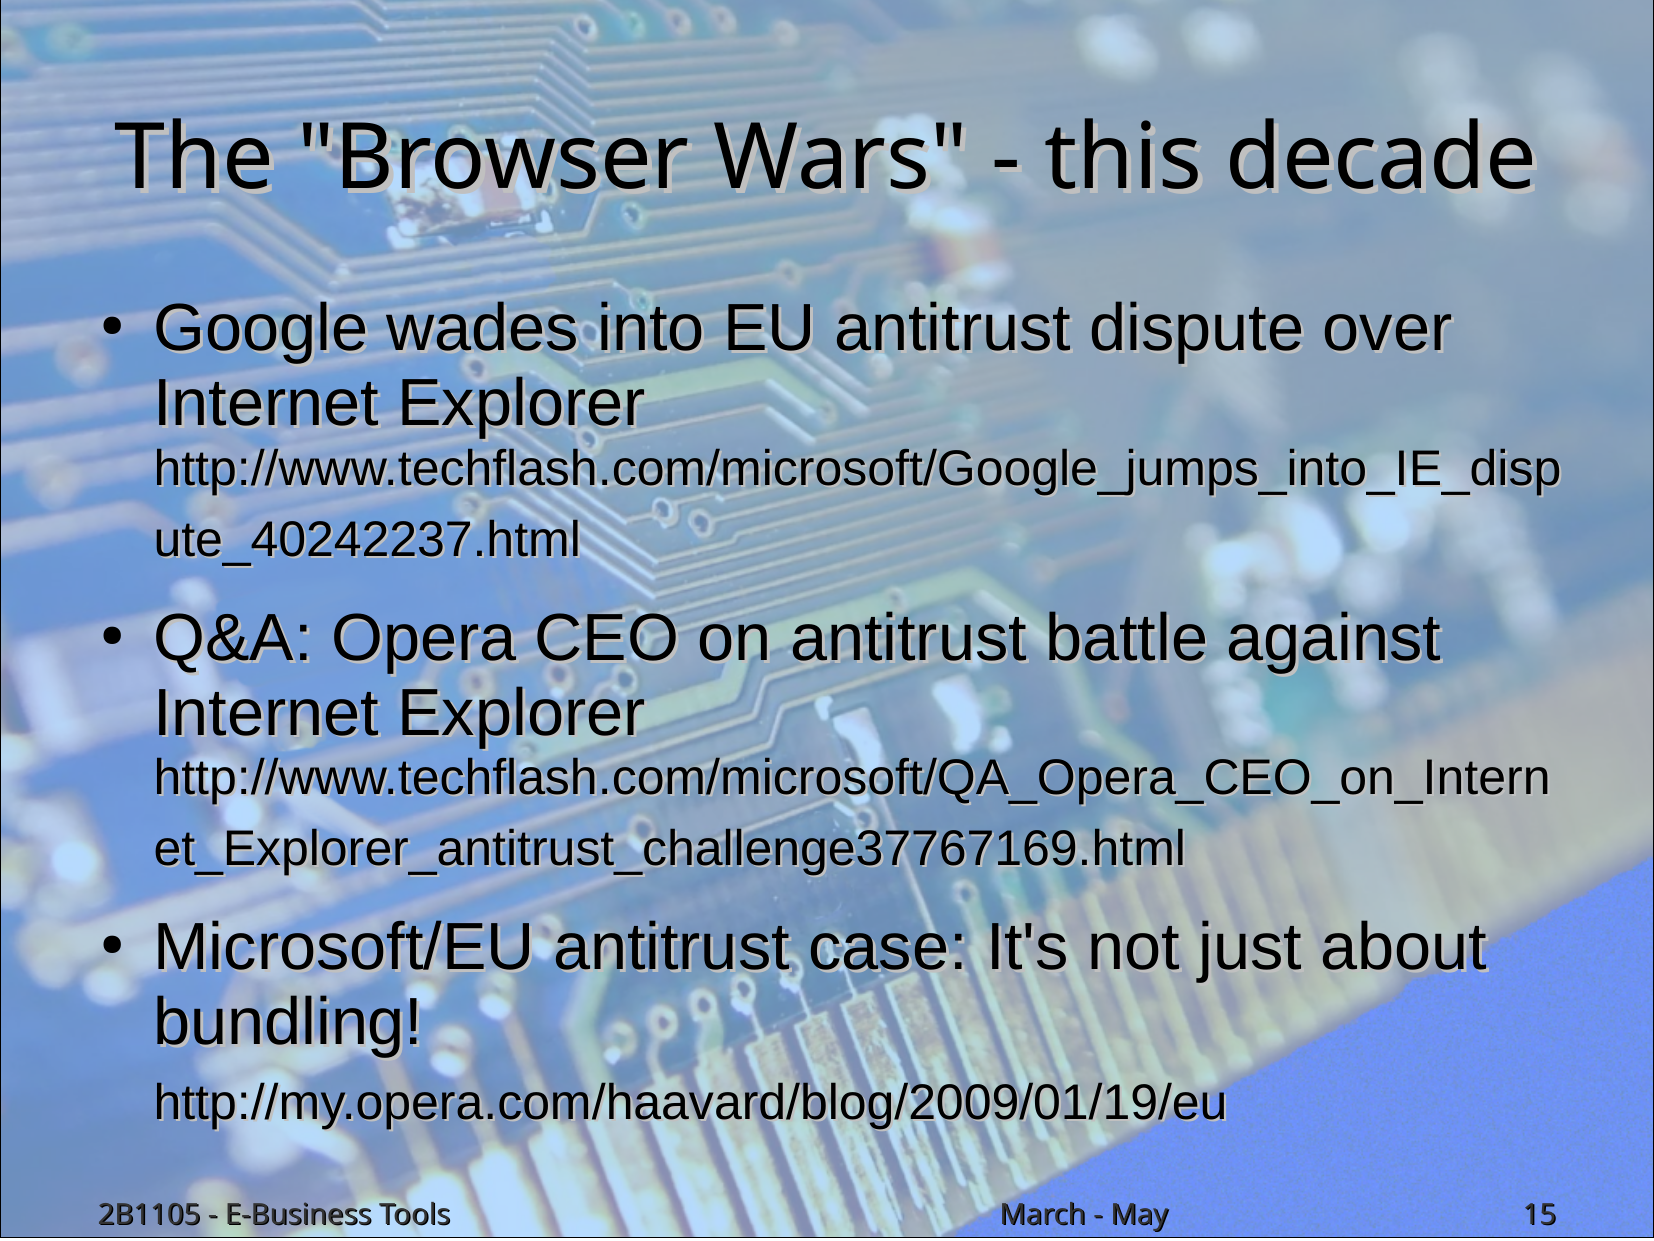

# The "Browser Wars" - this decade
Google wades into EU antitrust dispute over Internet Explorer
http://www.techflash.com/microsoft/Google_jumps_into_IE_dispute_40242237.html
Q&A: Opera CEO on antitrust battle against Internet Explorer
http://www.techflash.com/microsoft/QA_Opera_CEO_on_Internet_Explorer_antitrust_challenge37767169.html
Microsoft/EU antitrust case: It's not just about bundling!
http://my.opera.com/haavard/blog/2009/01/19/eu